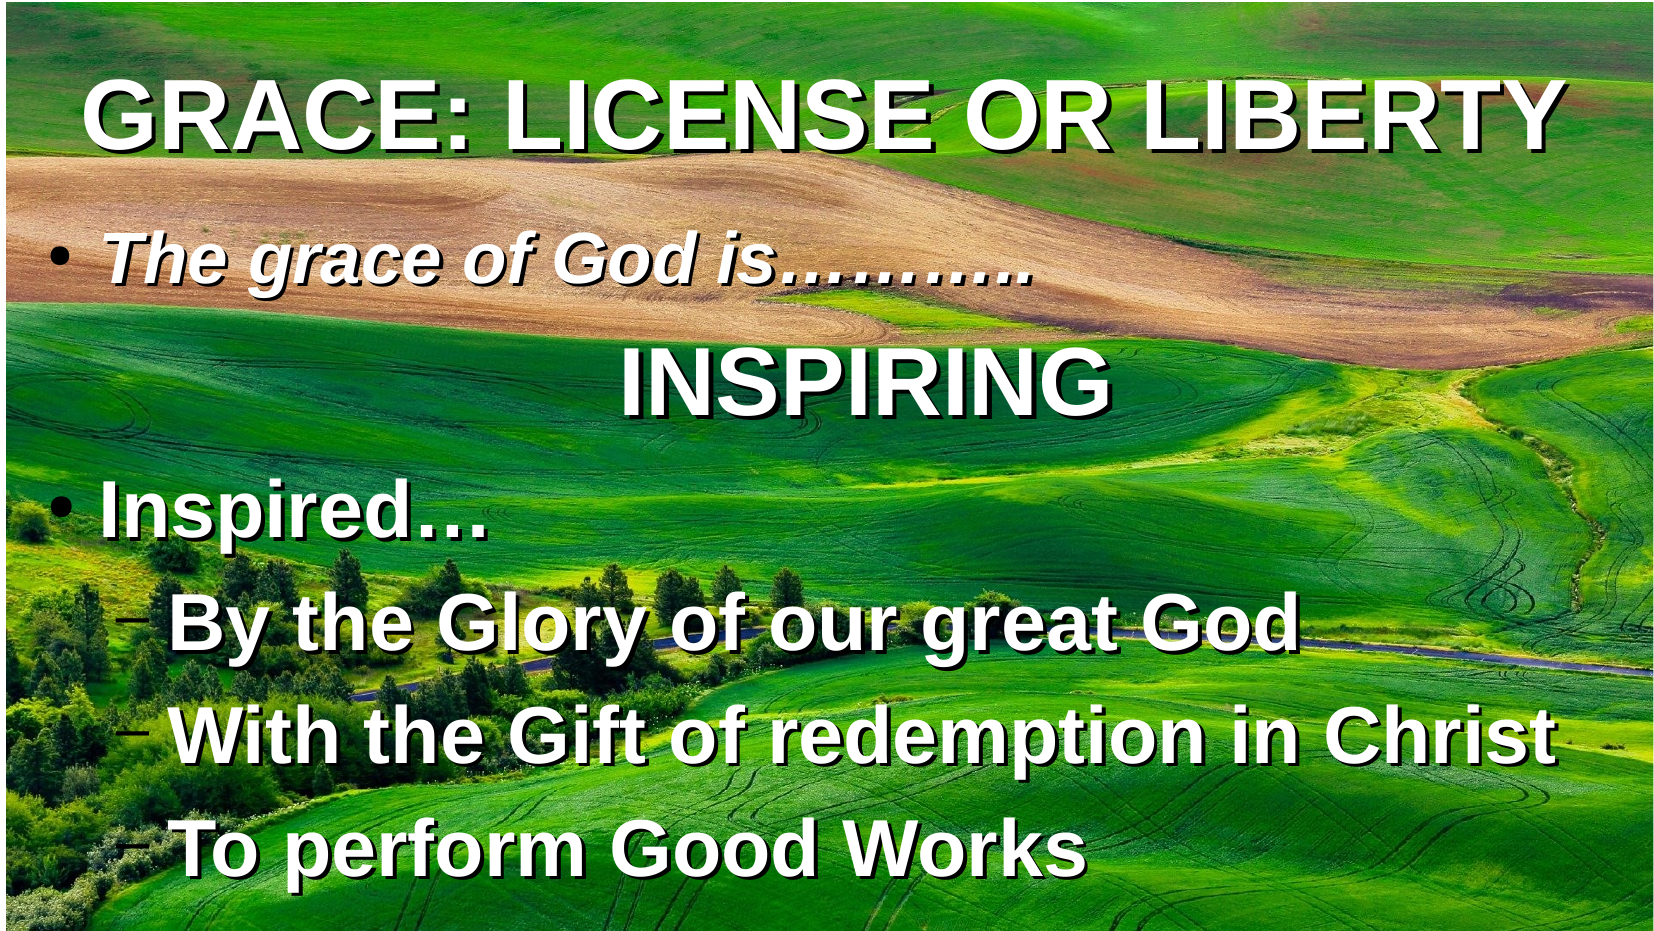

# GRACE: LICENSE OR LIBERTY
The grace of God is………..
INSPIRING
Inspired…
By the Glory of our great God
With the Gift of redemption in Christ
To perform Good Works